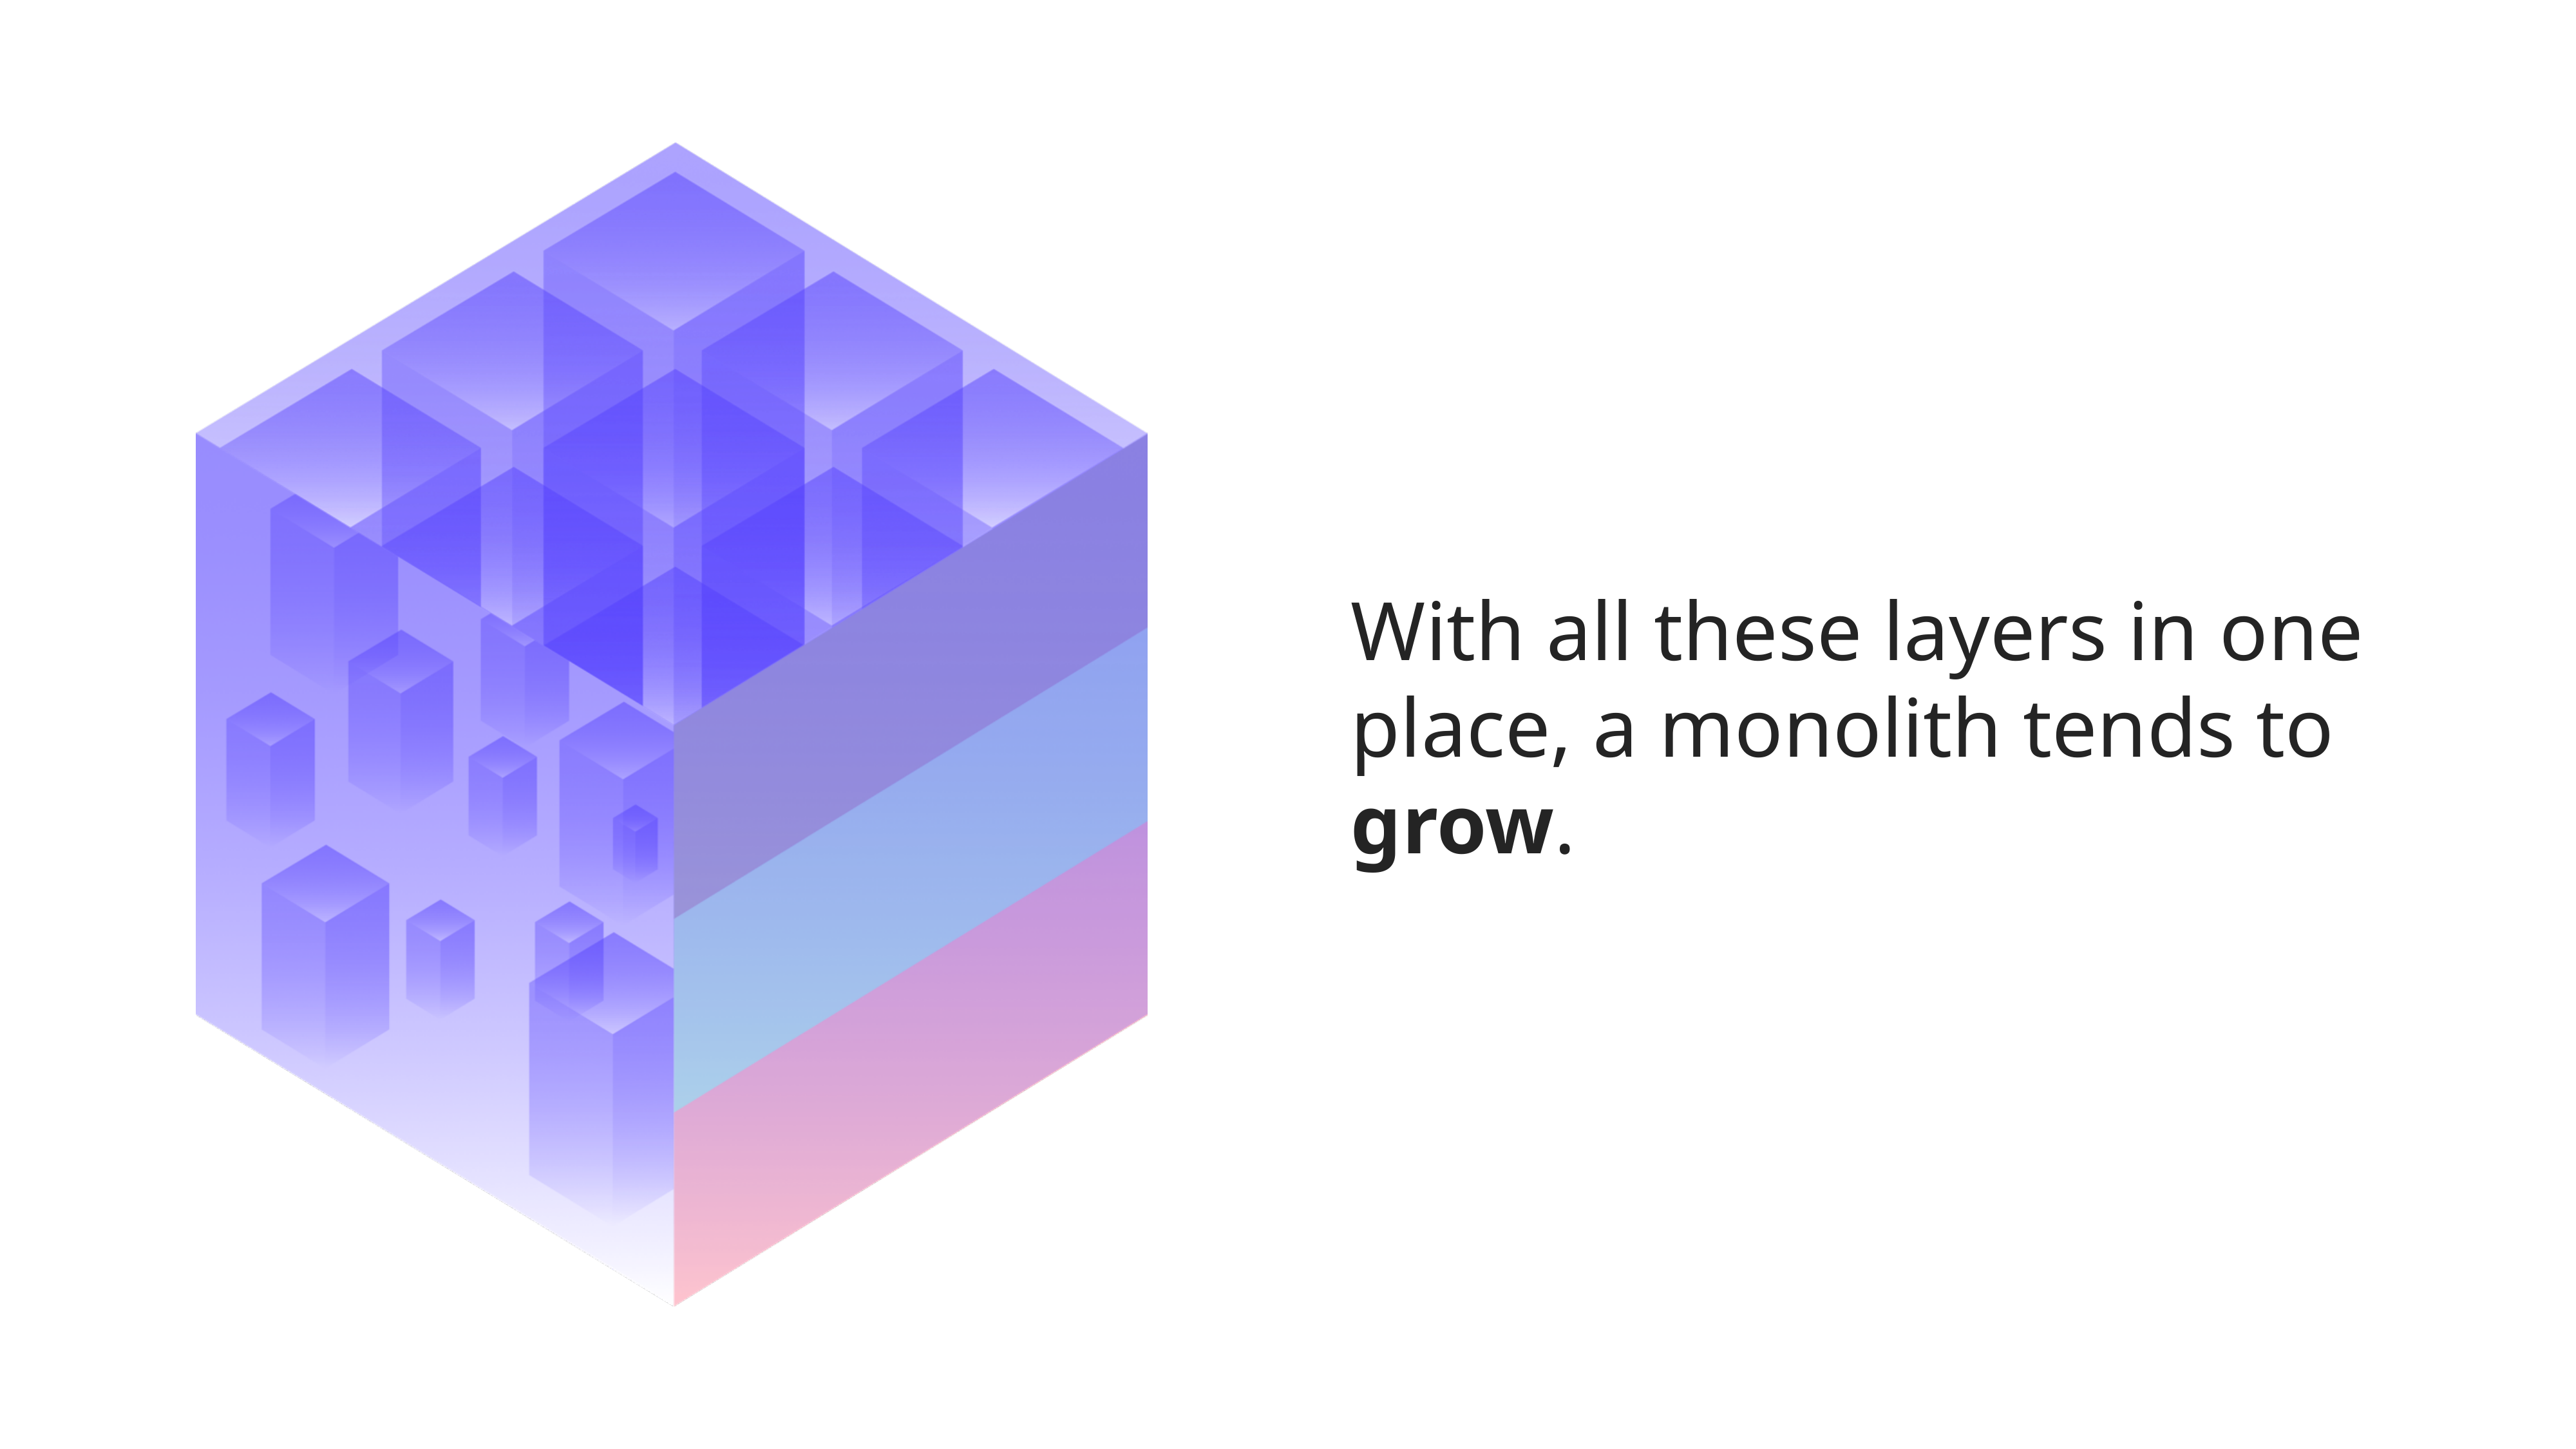

# With all these layers in one place, a monolith tends to grow.